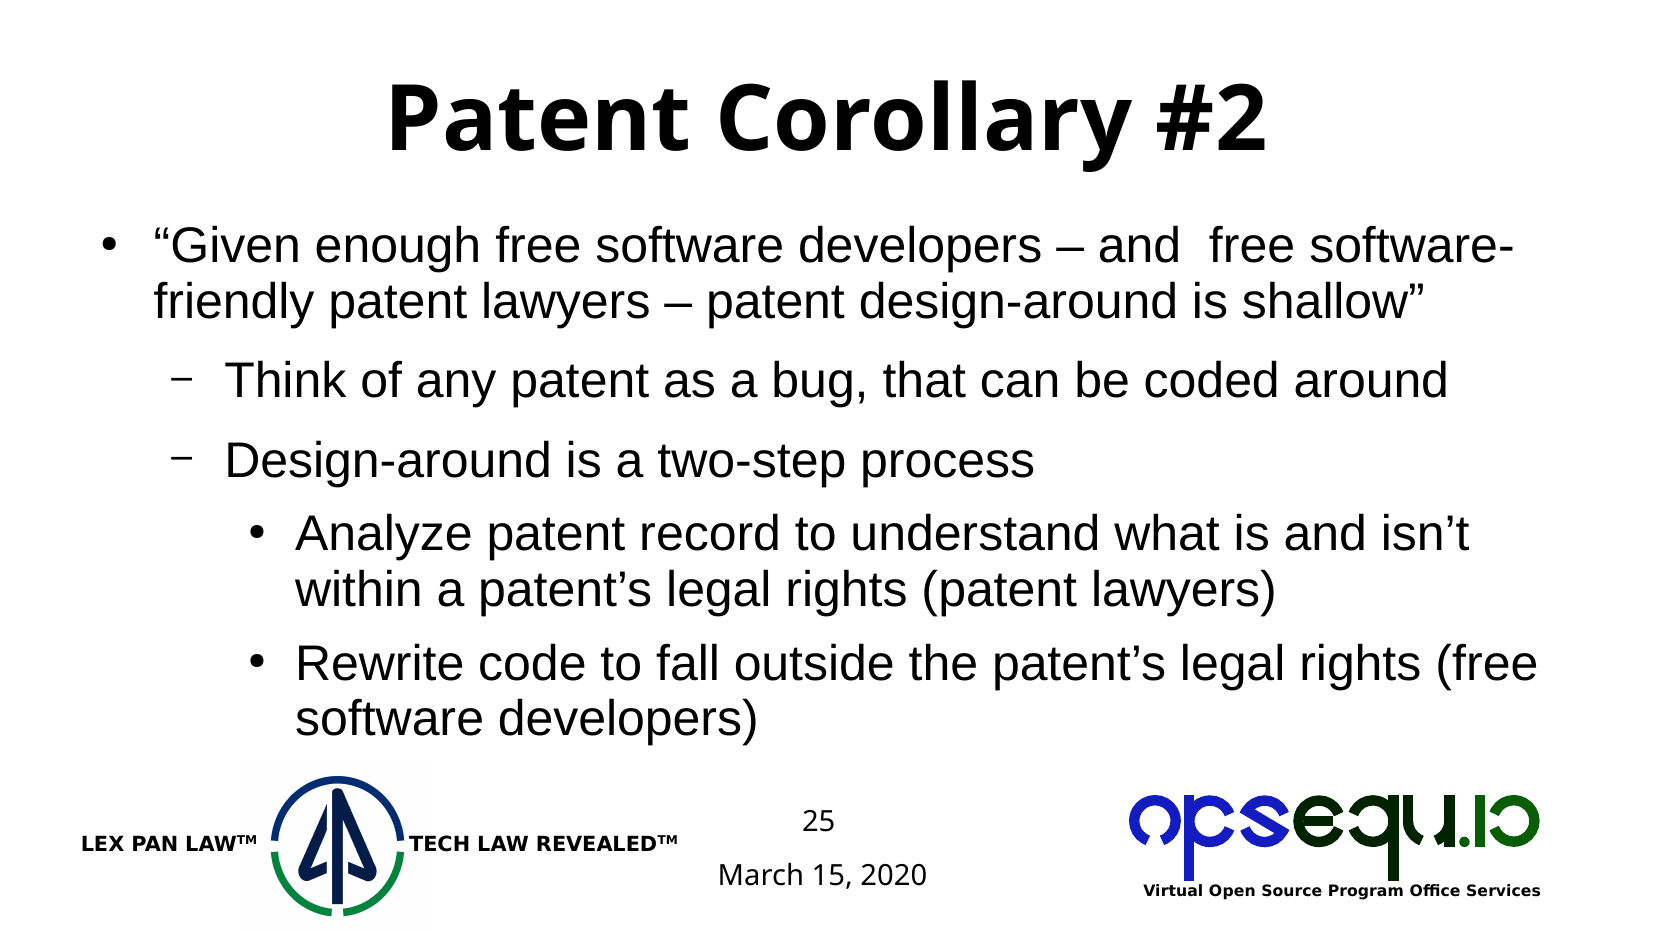

# Patent Corollary #2
“Given enough free software developers – and free software-friendly patent lawyers – patent design-around is shallow”
Think of any patent as a bug, that can be coded around
Design-around is a two-step process
Analyze patent record to understand what is and isn’t within a patent’s legal rights (patent lawyers)
Rewrite code to fall outside the patent’s legal rights (free software developers)
25
March 15, 2020